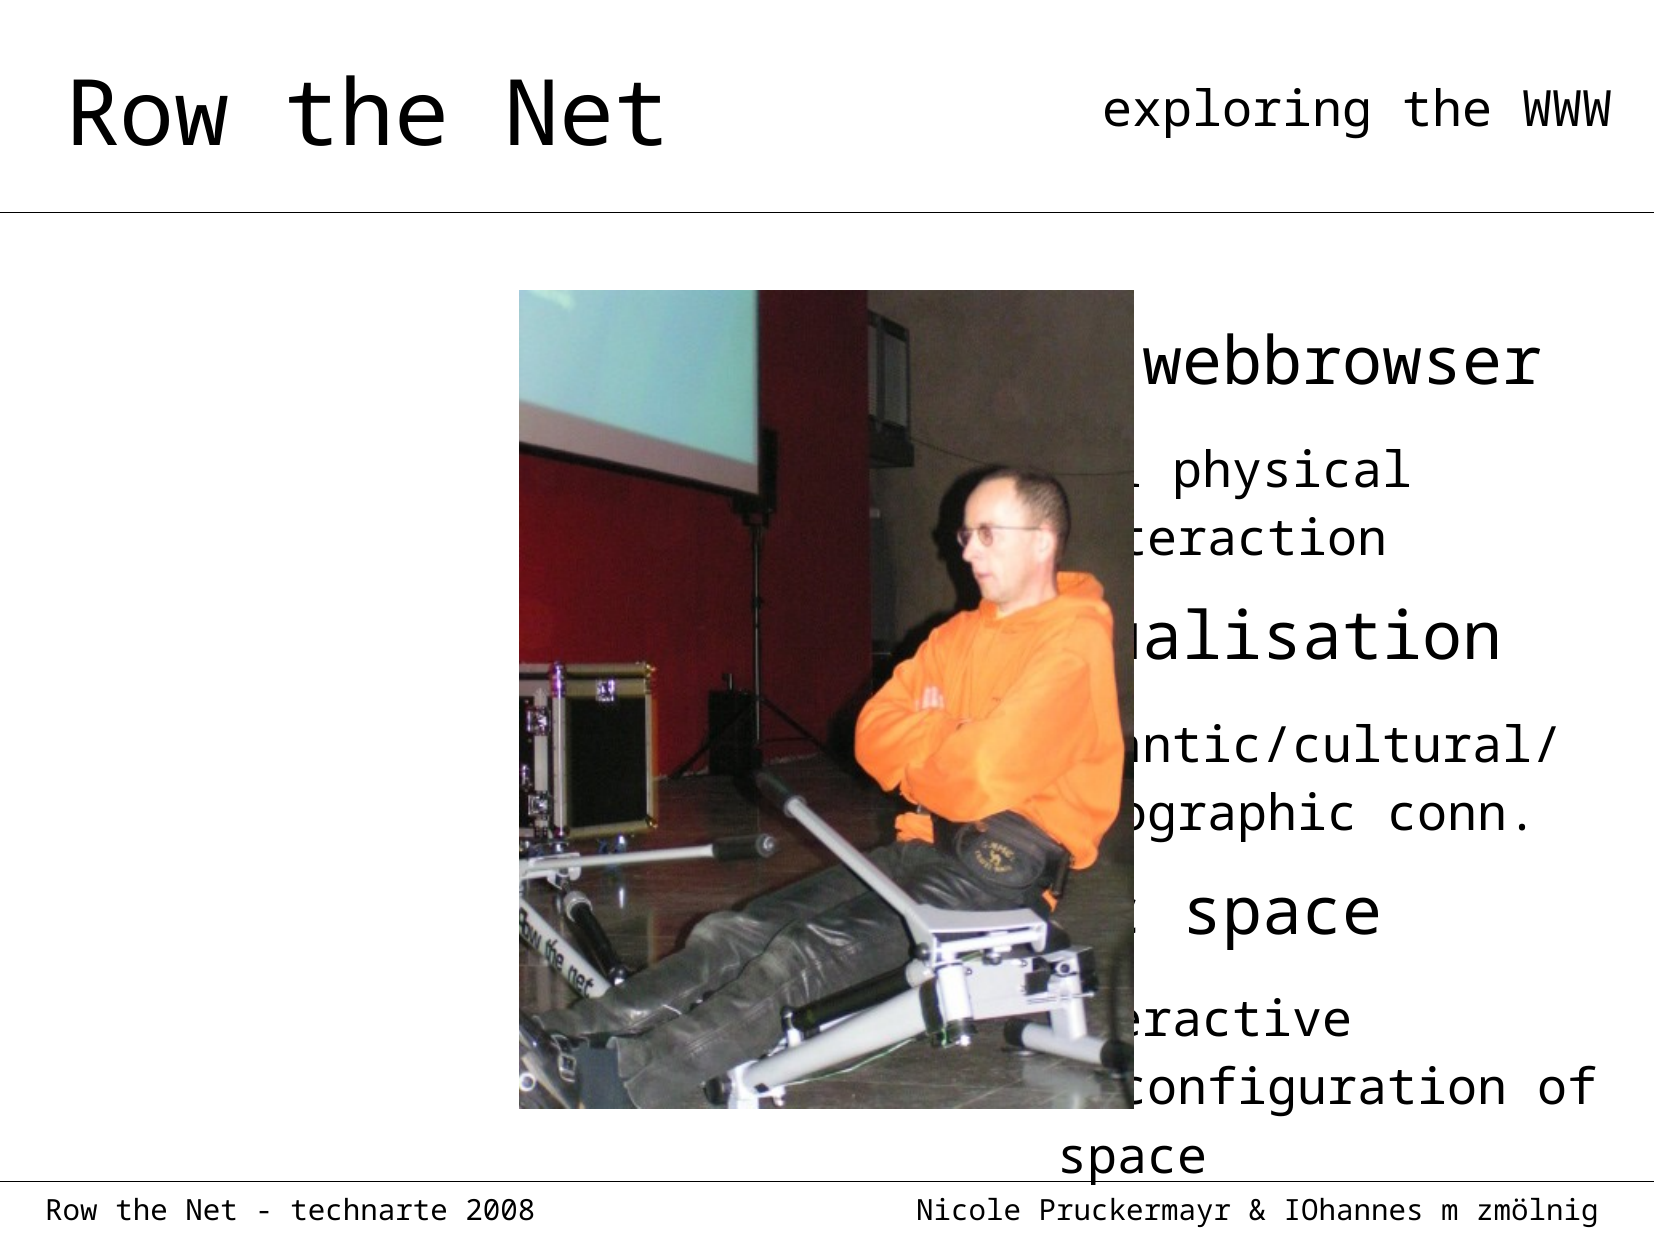

# exploring the WWW
haptic webbrowser
real physical interaction
3D-visualisation
semantic/cultural/geographic conn.
dynamic space
interactive reconfiguration of space